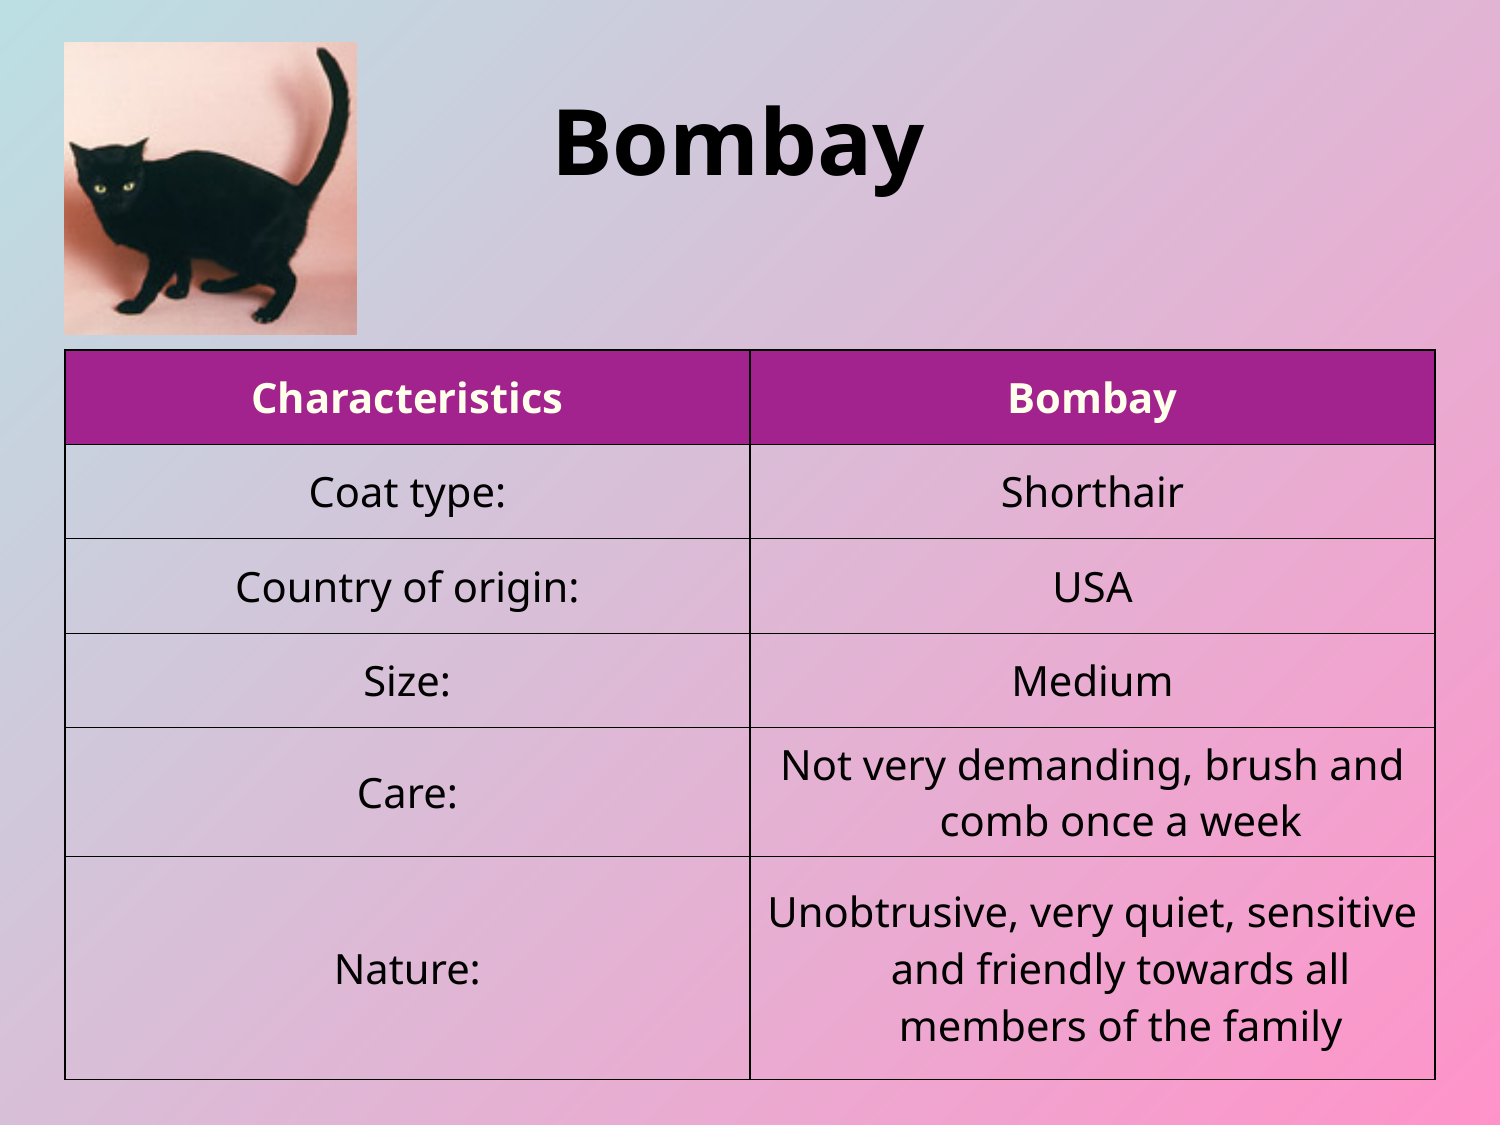

# Bombay
| Characteristics | Bombay |
| --- | --- |
| Coat type: | Shorthair |
| Country of origin: | USA |
| Size: | Medium |
| Care: | Not very demanding, brush and comb once a week |
| Nature: | Unobtrusive, very quiet, sensitive and friendly towards all members of the family |